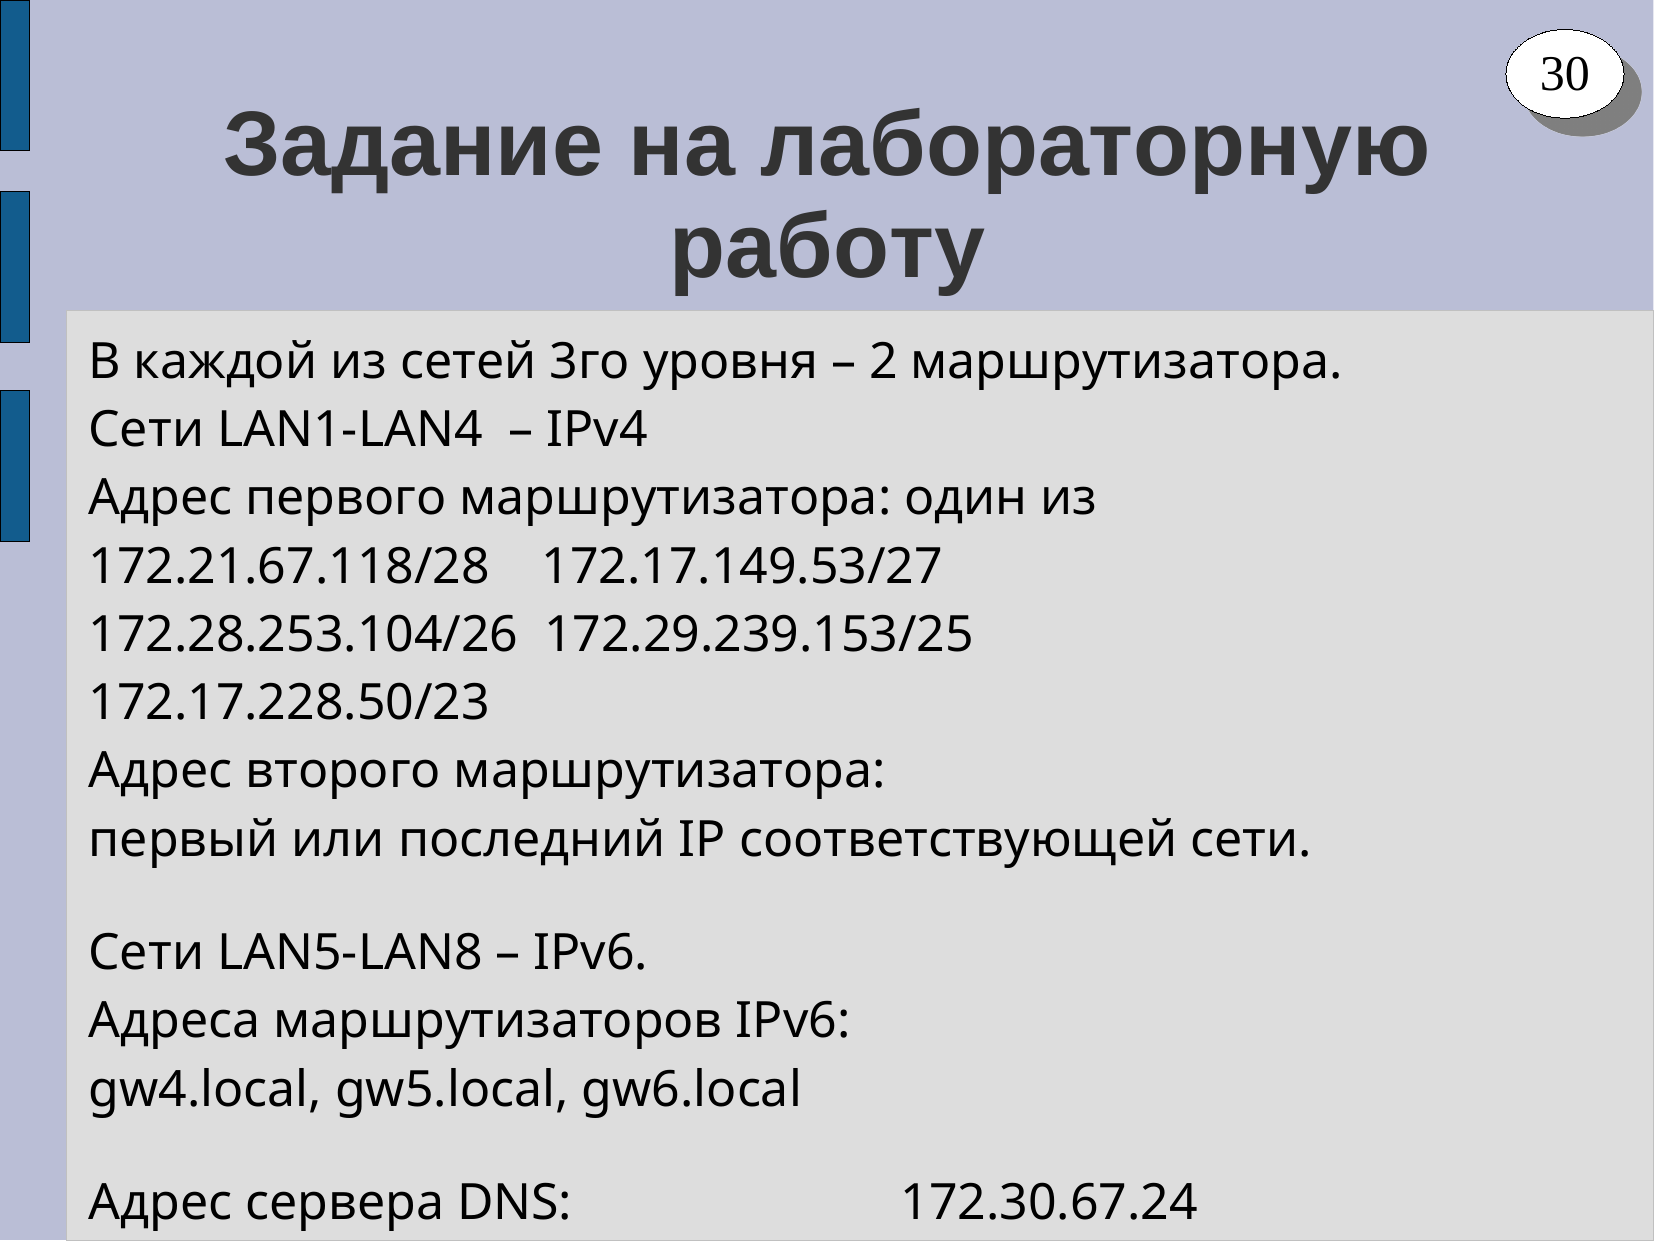

30
# Задание на лабораторную работу
В каждой из сетей 3го уровня – 2 маршрутизатора.
Сети LAN1-LAN4 – IPv4
Адрес первого маршрутизатора: один из
172.21.67.118/28 172.17.149.53/27
172.28.253.104/26 172.29.239.153/25
172.17.228.50/23
Адрес второго маршрутизатора:
первый или последний IP соответствующей сети.
Сети LAN5-LAN8 – IPv6.
Адреса маршрутизаторов IPv6:
gw4.local, gw5.local, gw6.local
Адрес сервера DNS: 					172.30.67.24
Адрес внутреннего веб-сервера:	www.local